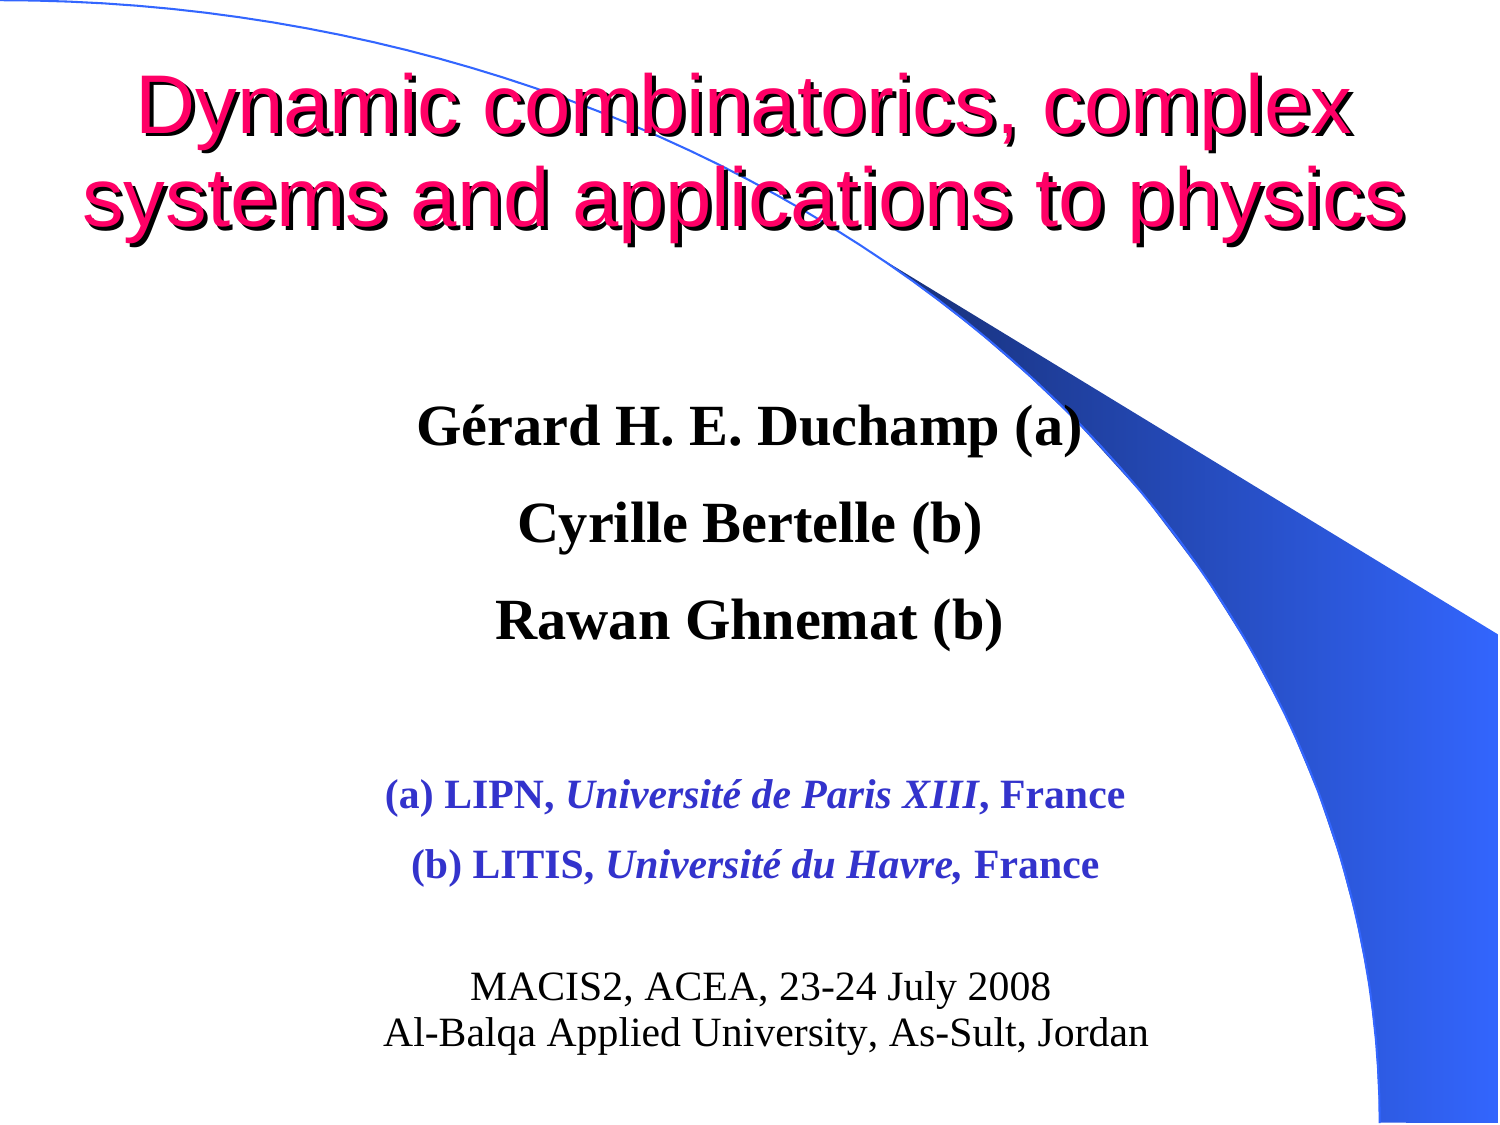

# Dynamic combinatorics, complex systems and applications to physics
Gérard H. E. Duchamp (a)
Cyrille Bertelle (b)
Rawan Ghnemat (b)
 (a) LIPN, Université de Paris XIII, France
 (b) LITIS, Université du Havre, France
MACIS2, ACEA, 23-24 July 2008
Al-Balqa Applied University, As-Sult, Jordan